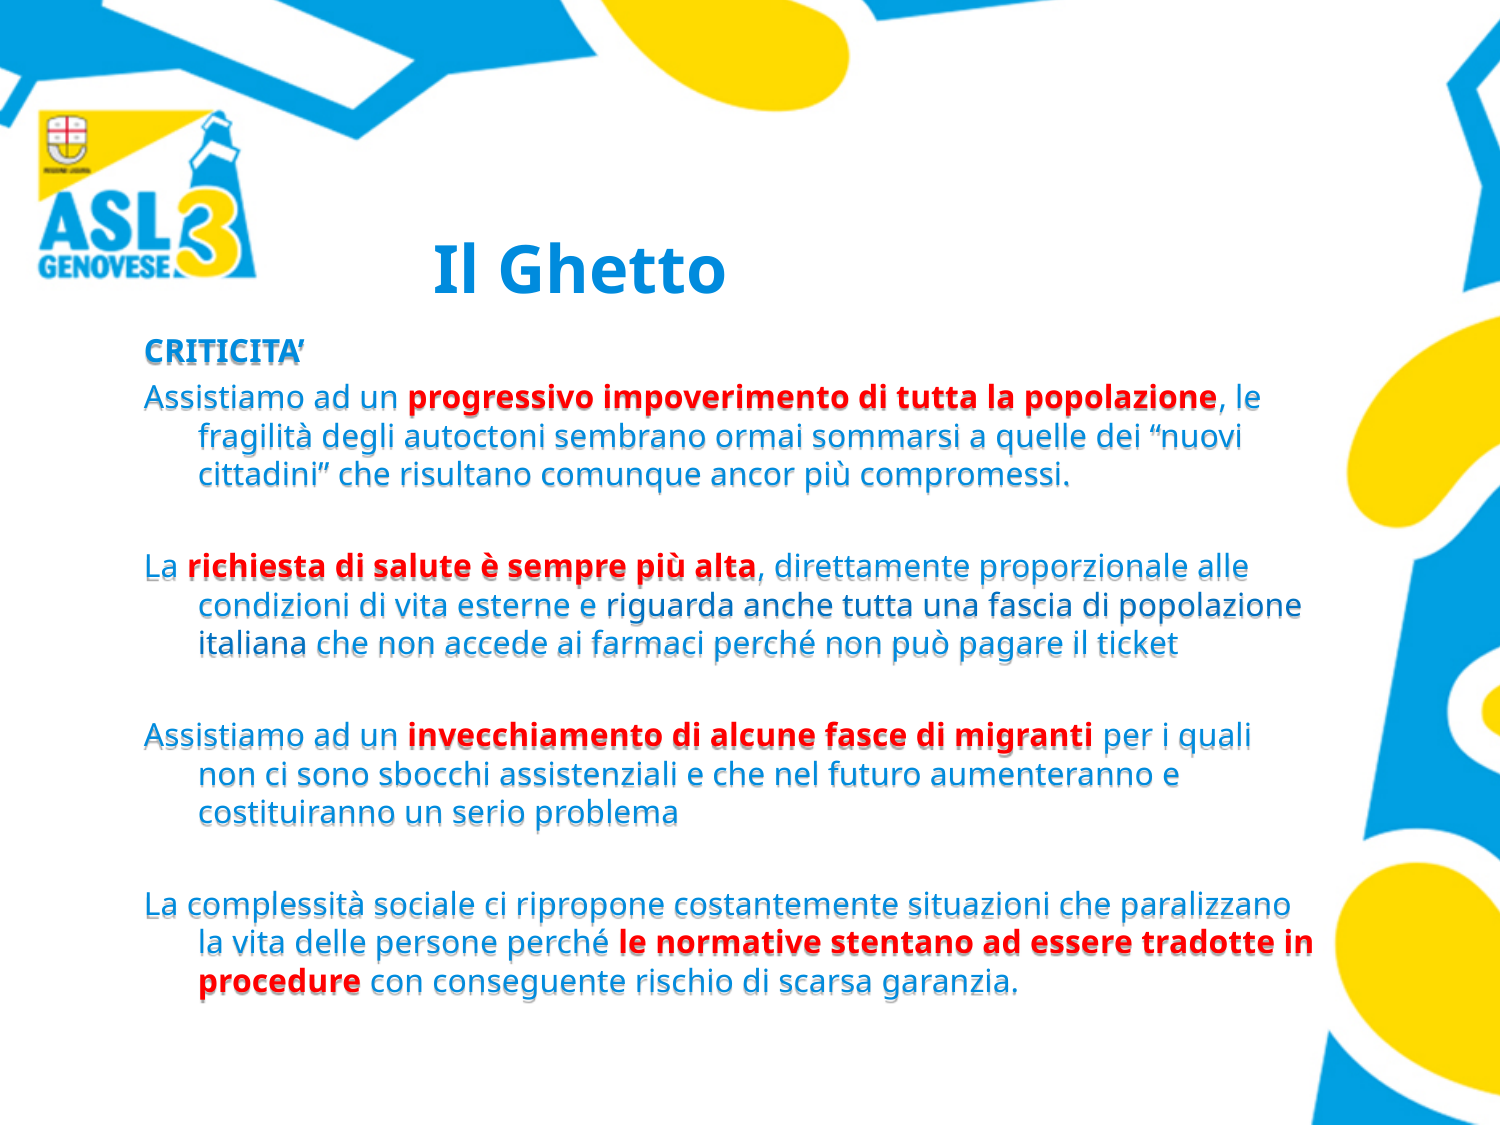

Il Ghetto
# CRITICITA’
Assistiamo ad un progressivo impoverimento di tutta la popolazione, le fragilità degli autoctoni sembrano ormai sommarsi a quelle dei “nuovi cittadini” che risultano comunque ancor più compromessi.
La richiesta di salute è sempre più alta, direttamente proporzionale alle condizioni di vita esterne e riguarda anche tutta una fascia di popolazione italiana che non accede ai farmaci perché non può pagare il ticket
Assistiamo ad un invecchiamento di alcune fasce di migranti per i quali non ci sono sbocchi assistenziali e che nel futuro aumenteranno e costituiranno un serio problema
La complessità sociale ci ripropone costantemente situazioni che paralizzano la vita delle persone perché le normative stentano ad essere tradotte in procedure con conseguente rischio di scarsa garanzia.